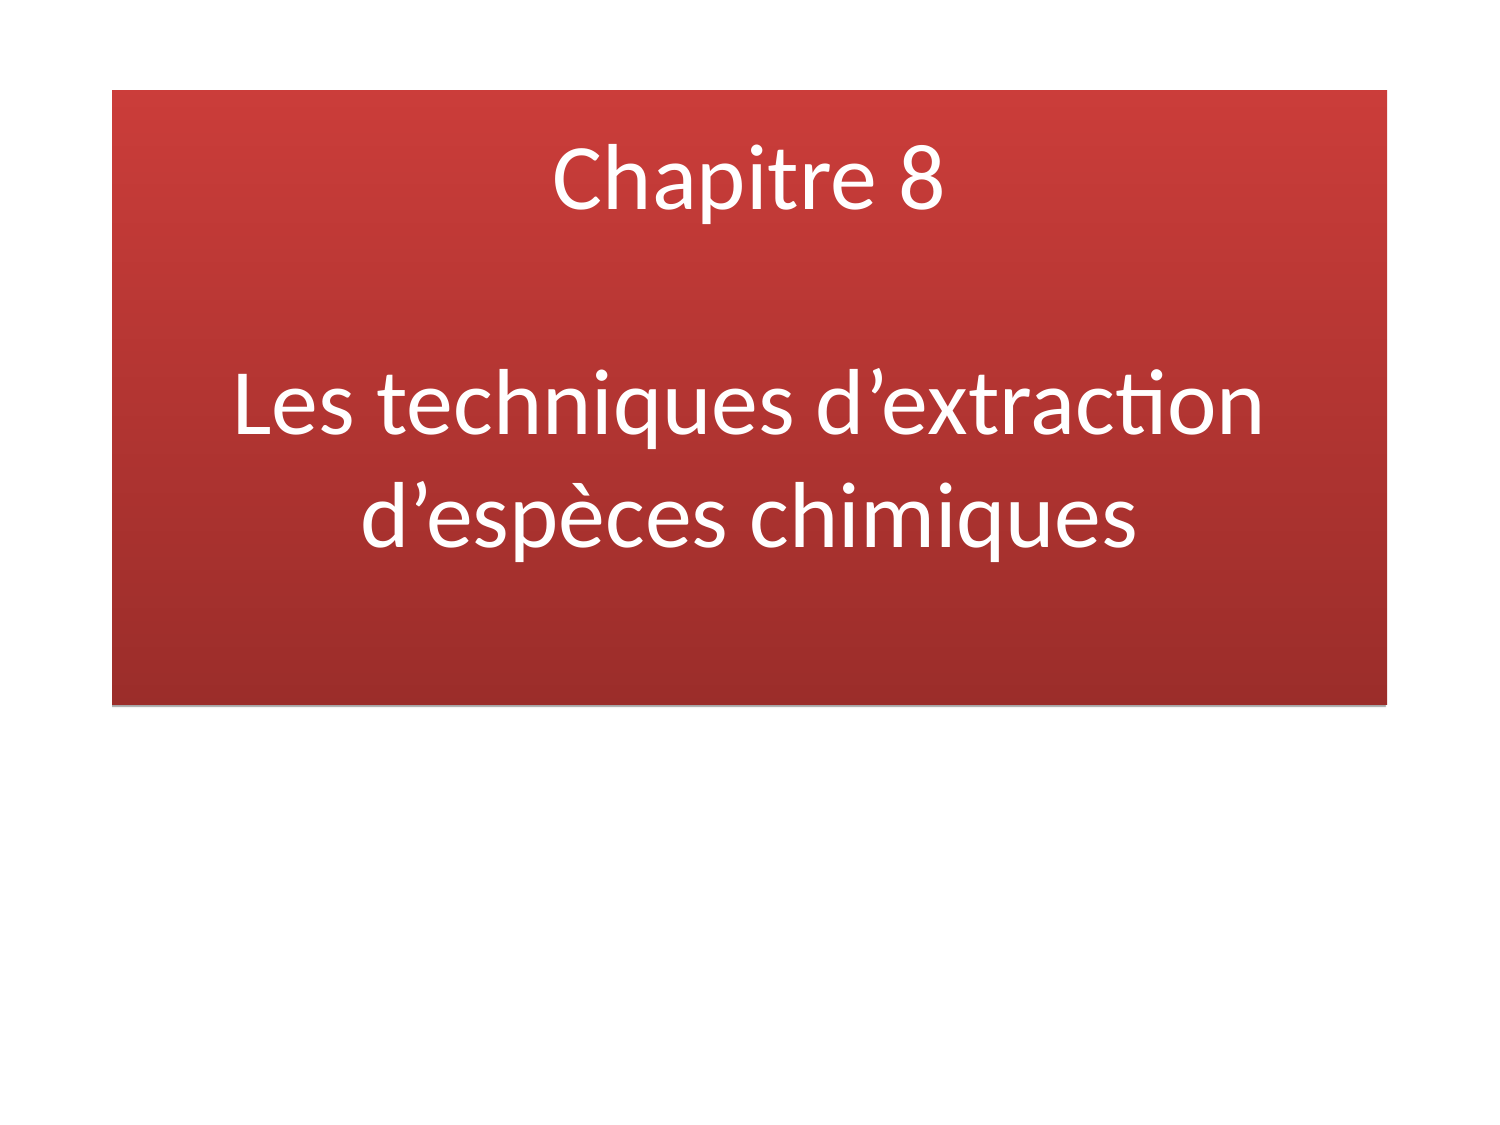

# Chapitre 8 Les techniques d’extraction d’espèces chimiques